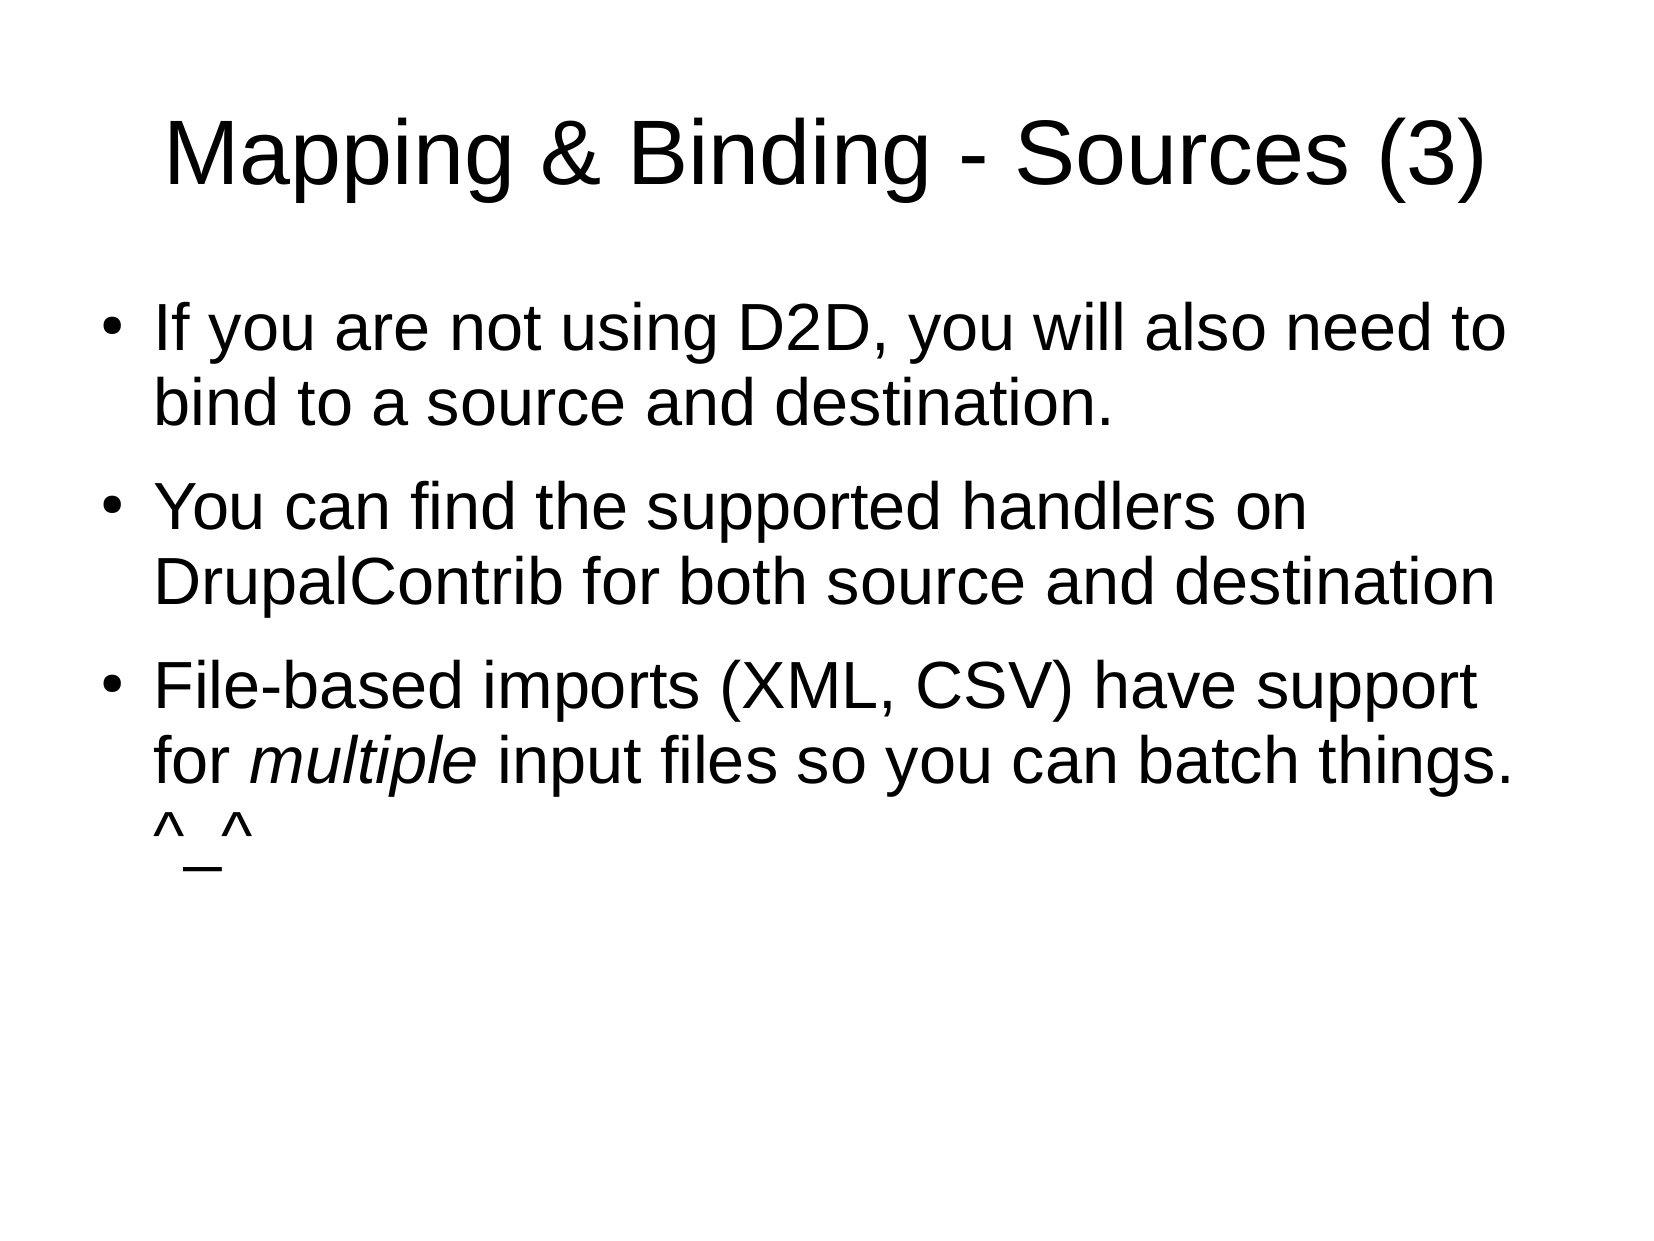

# Mapping & Binding - Sources (3)
If you are not using D2D, you will also need to bind to a source and destination.
You can find the supported handlers on DrupalContrib for both source and destination
File-based imports (XML, CSV) have support for multiple input files so you can batch things. ^_^